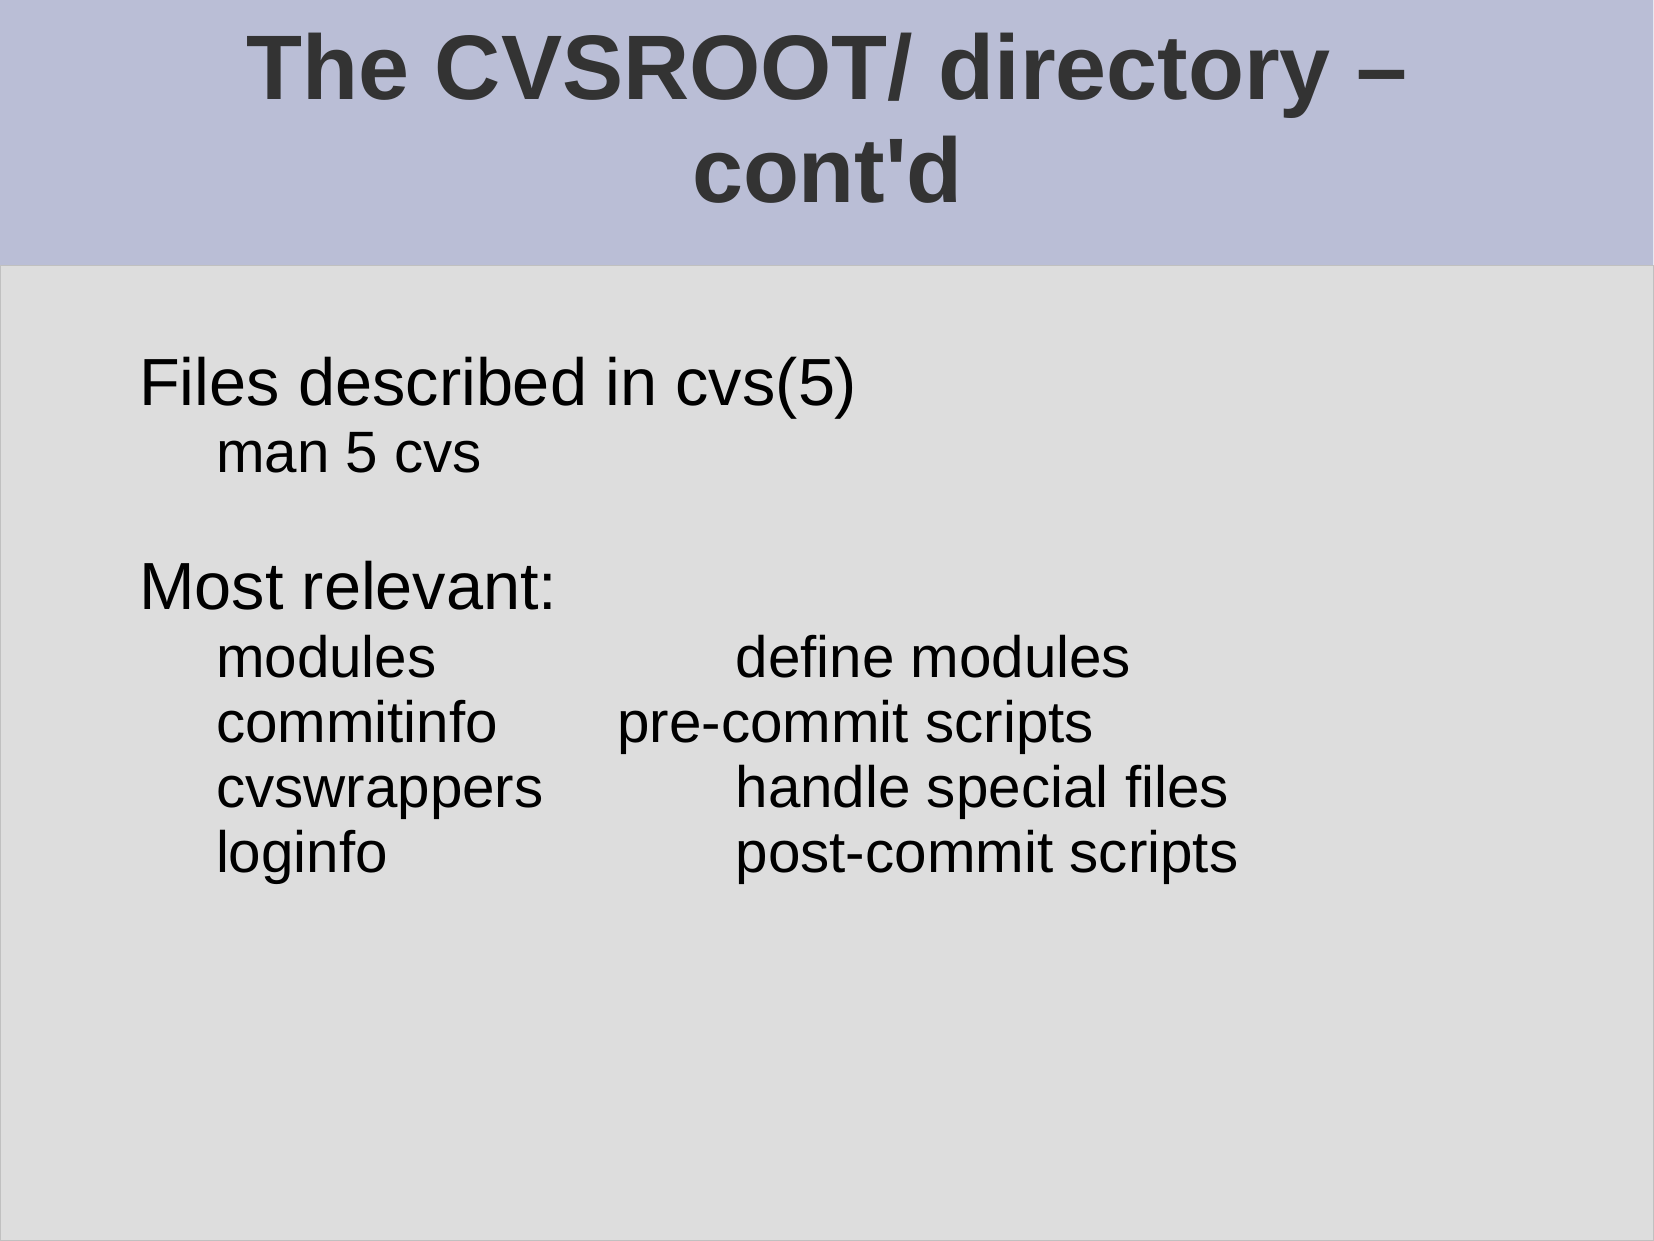

# The CVSROOT/ directory – cont'd
Files described in cvs(5)
man 5 cvs
Most relevant:
modules			define modules
commitinfo		pre-commit scripts
cvswrappers		handle special files
loginfo			post-commit scripts